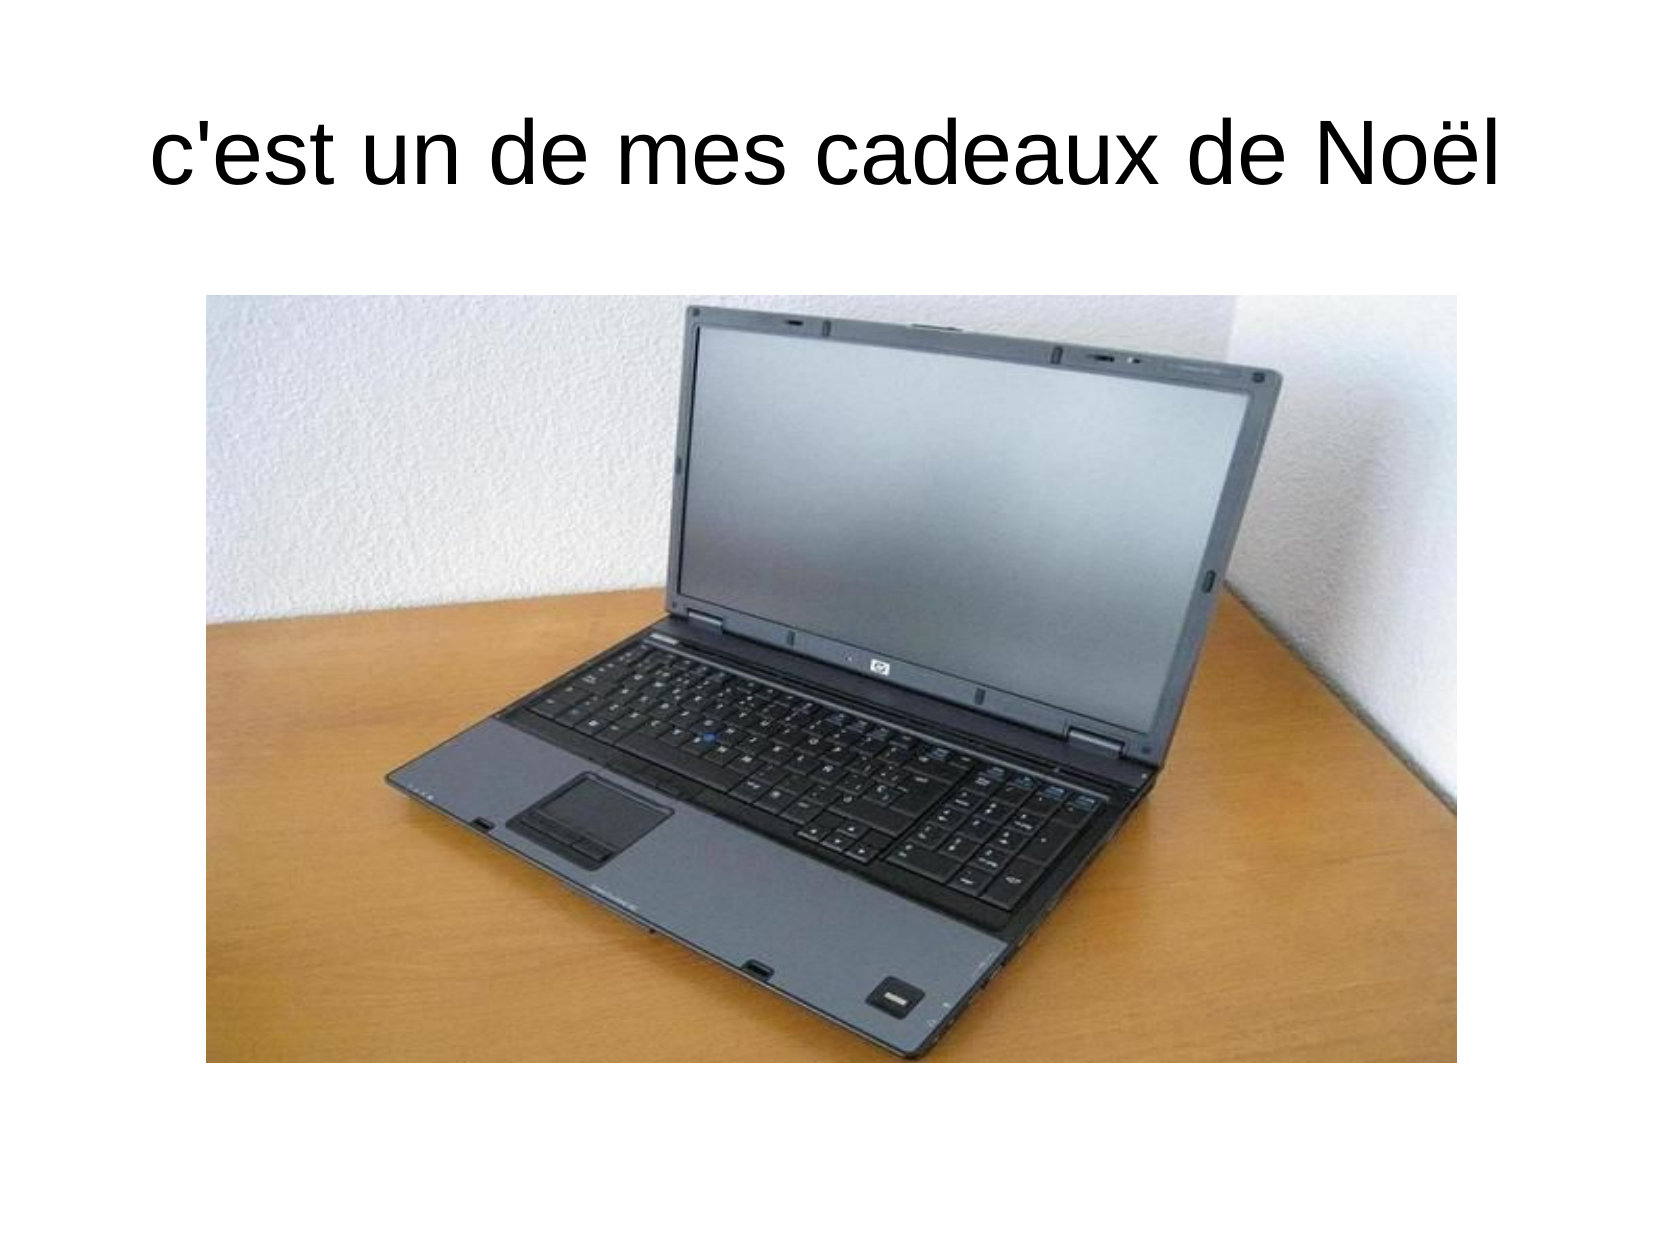

# c'est un de mes cadeaux de Noël